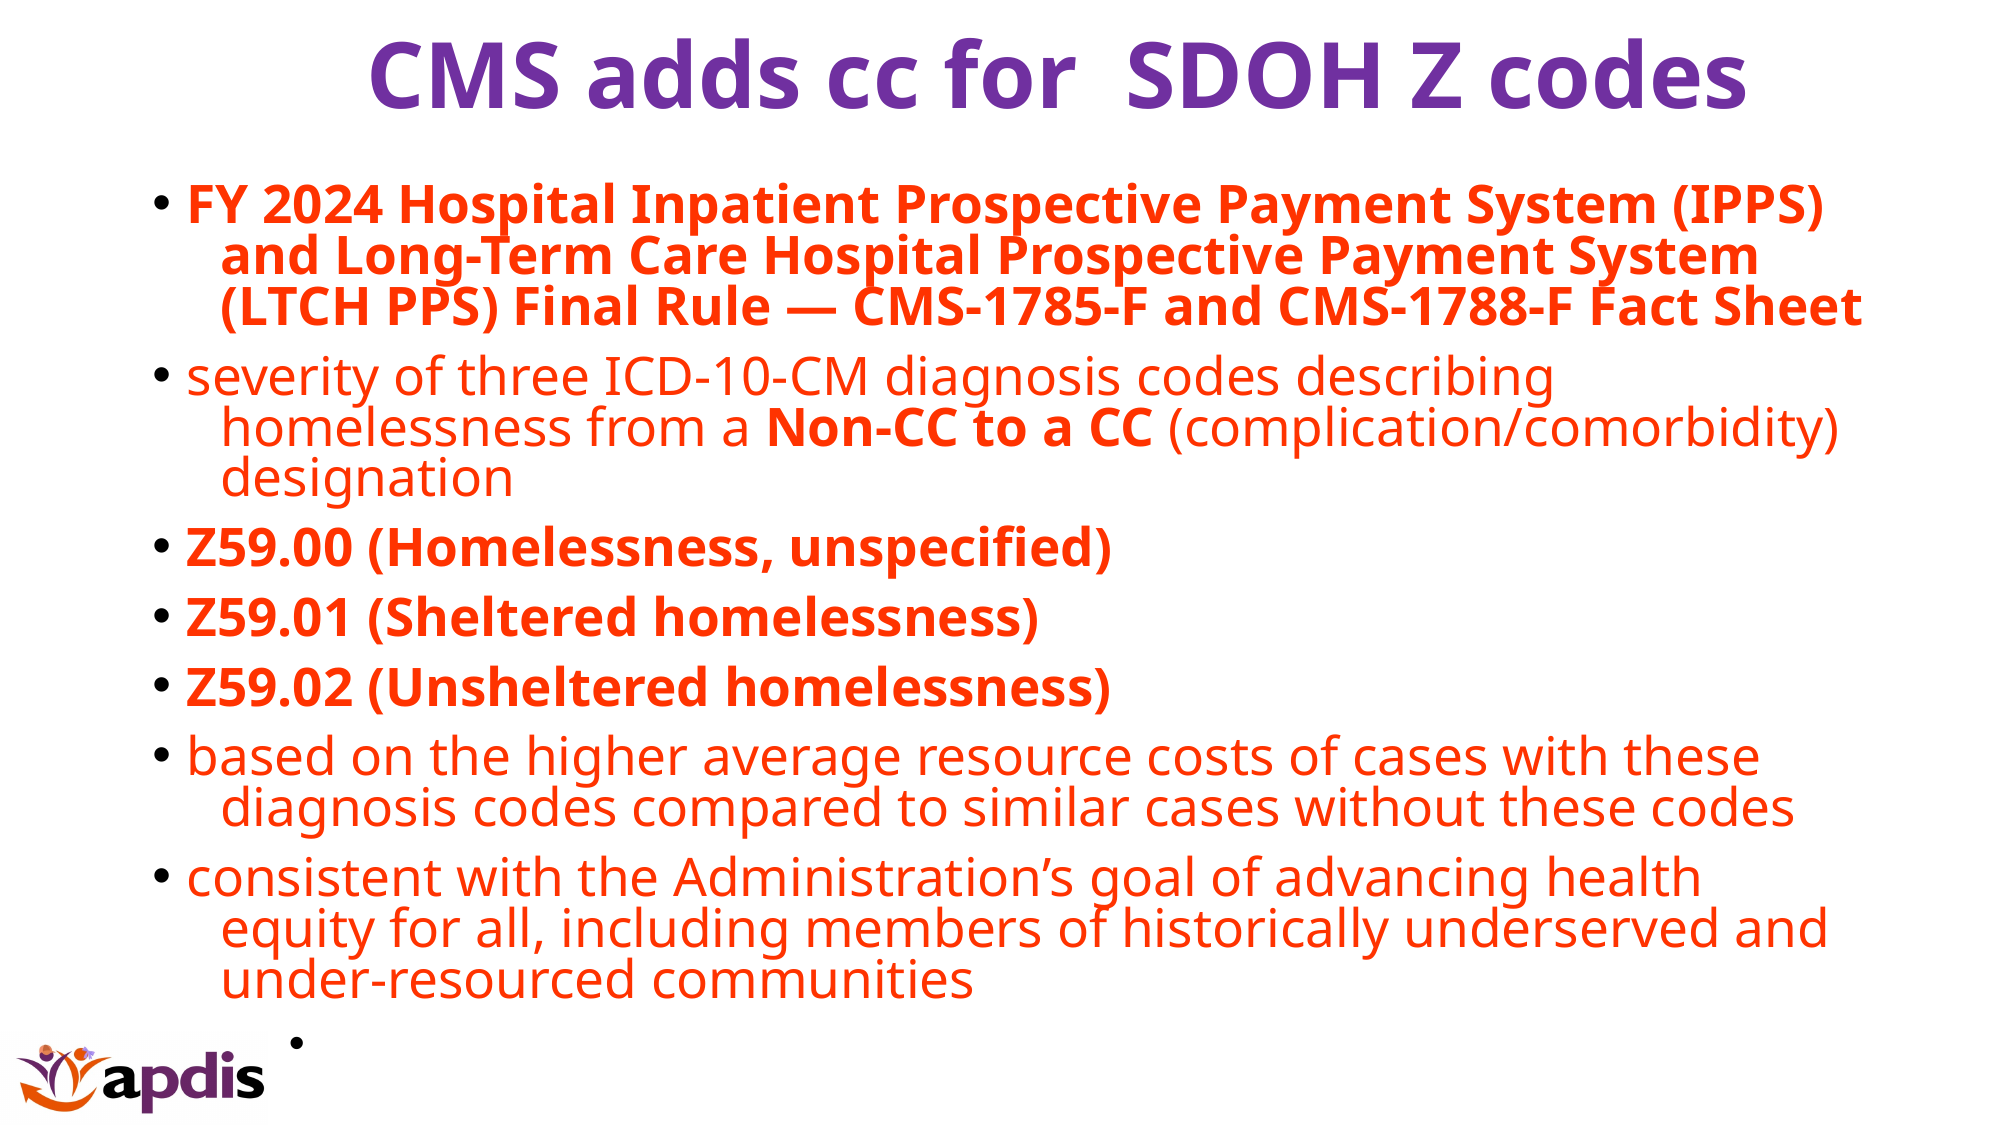

# CMS adds cc for SDOH Z codes
FY 2024 Hospital Inpatient Prospective Payment System (IPPS) and Long-Term Care Hospital Prospective Payment System (LTCH PPS) Final Rule — CMS-1785-F and CMS-1788-F Fact Sheet
severity of three ICD-10-CM diagnosis codes describing homelessness from a Non-CC to a CC (complication/comorbidity) designation
Z59.00 (Homelessness, unspecified)
Z59.01 (Sheltered homelessness)
Z59.02 (Unsheltered homelessness)
based on the higher average resource costs of cases with these diagnosis codes compared to similar cases without these codes
consistent with the Administration’s goal of advancing health equity for all, including members of historically underserved and under-resourced communities